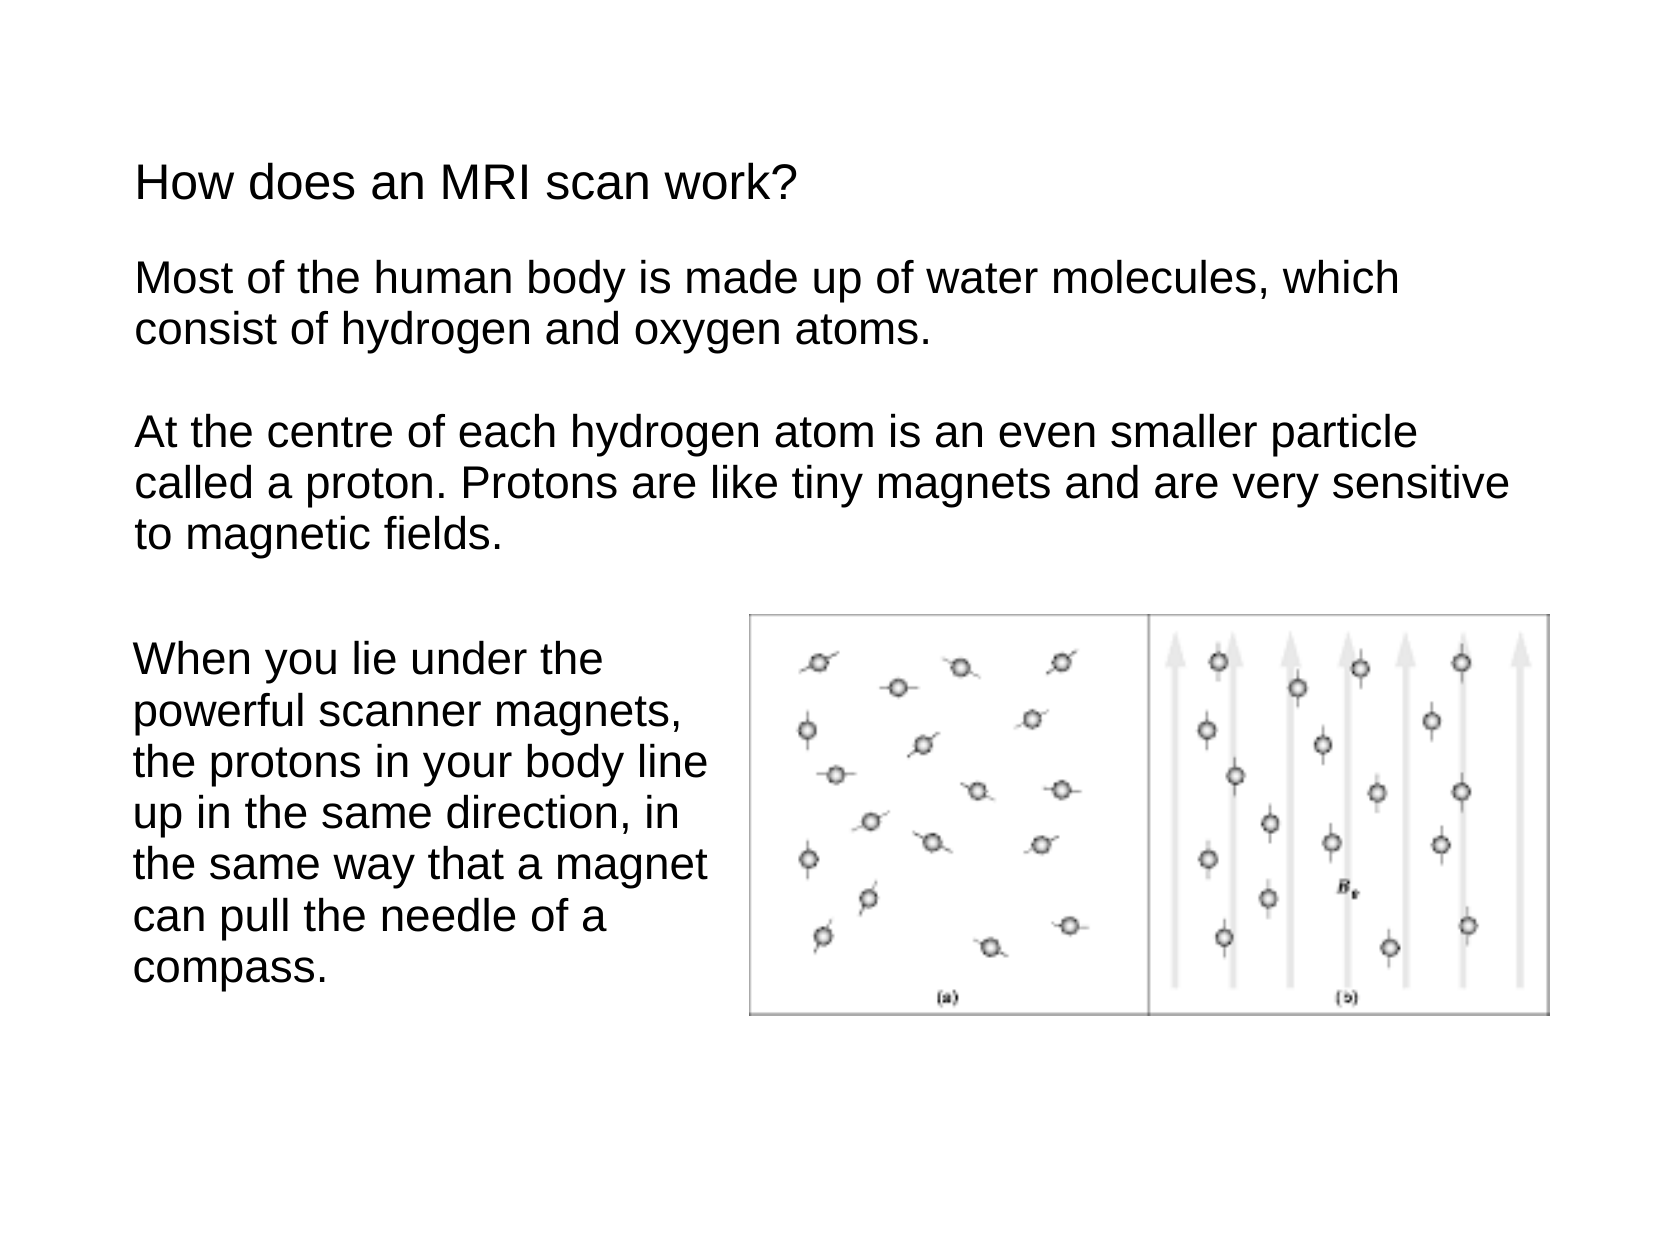

How does an MRI scan work?
Most of the human body is made up of water molecules, which consist of hydrogen and oxygen atoms.
At the centre of each hydrogen atom is an even smaller particle called a proton. Protons are like tiny magnets and are very sensitive to magnetic fields.
When you lie under the powerful scanner magnets, the protons in your body line up in the same direction, in the same way that a magnet can pull the needle of a compass.